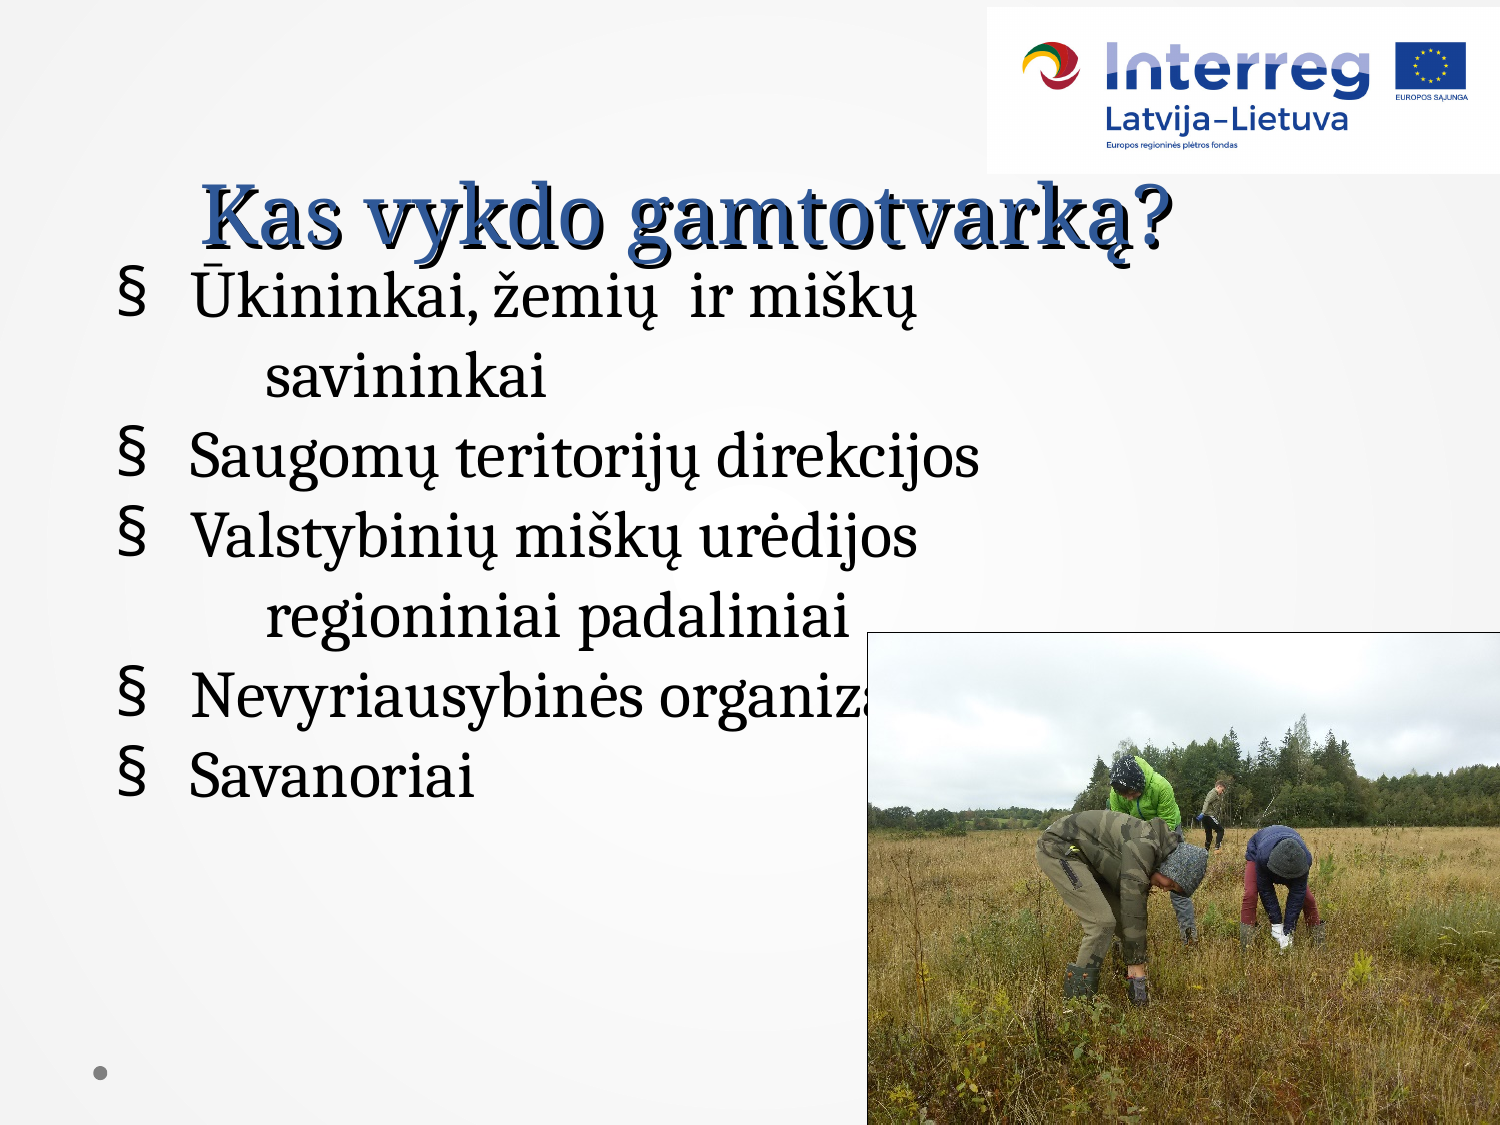

# Kas vykdo gamtotvarką?
Ūkininkai, žemių ir miškų savininkai
Saugomų teritorijų direkcijos
Valstybinių miškų urėdijos regioniniai padaliniai
Nevyriausybinės organizacijos
Savanoriai